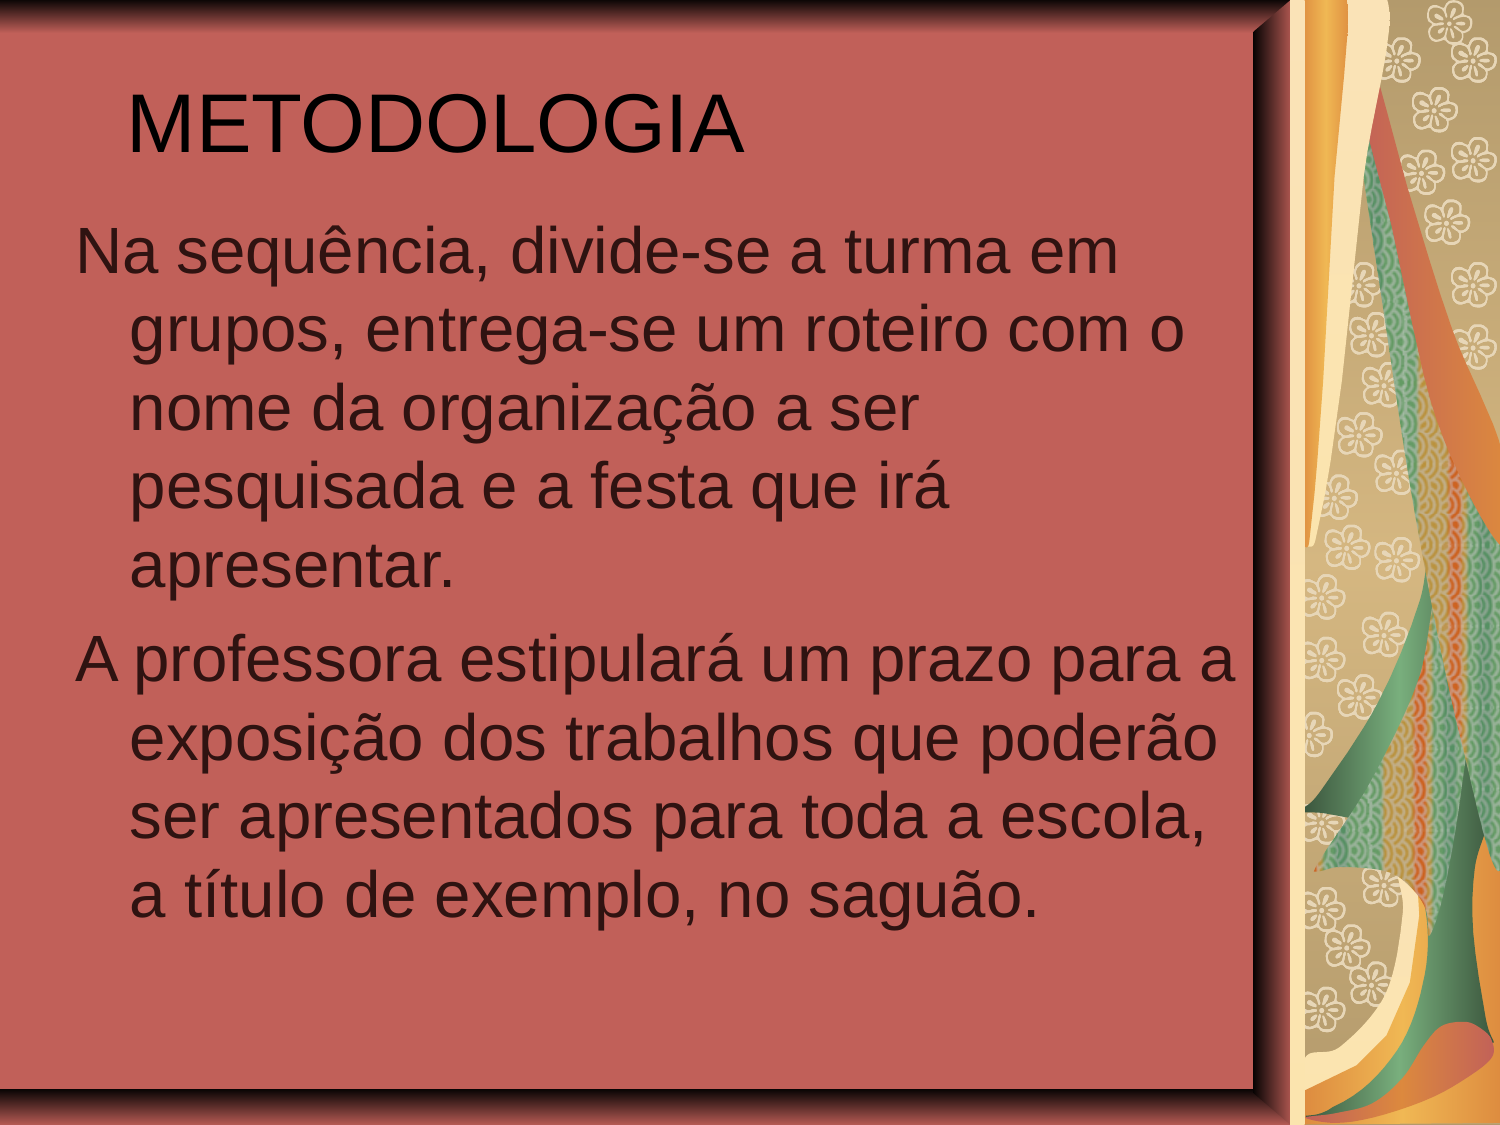

# METODOLOGIA
Na sequência, divide-se a turma em grupos, entrega-se um roteiro com o nome da organização a ser pesquisada e a festa que irá apresentar.
A professora estipulará um prazo para a exposição dos trabalhos que poderão ser apresentados para toda a escola, a título de exemplo, no saguão.